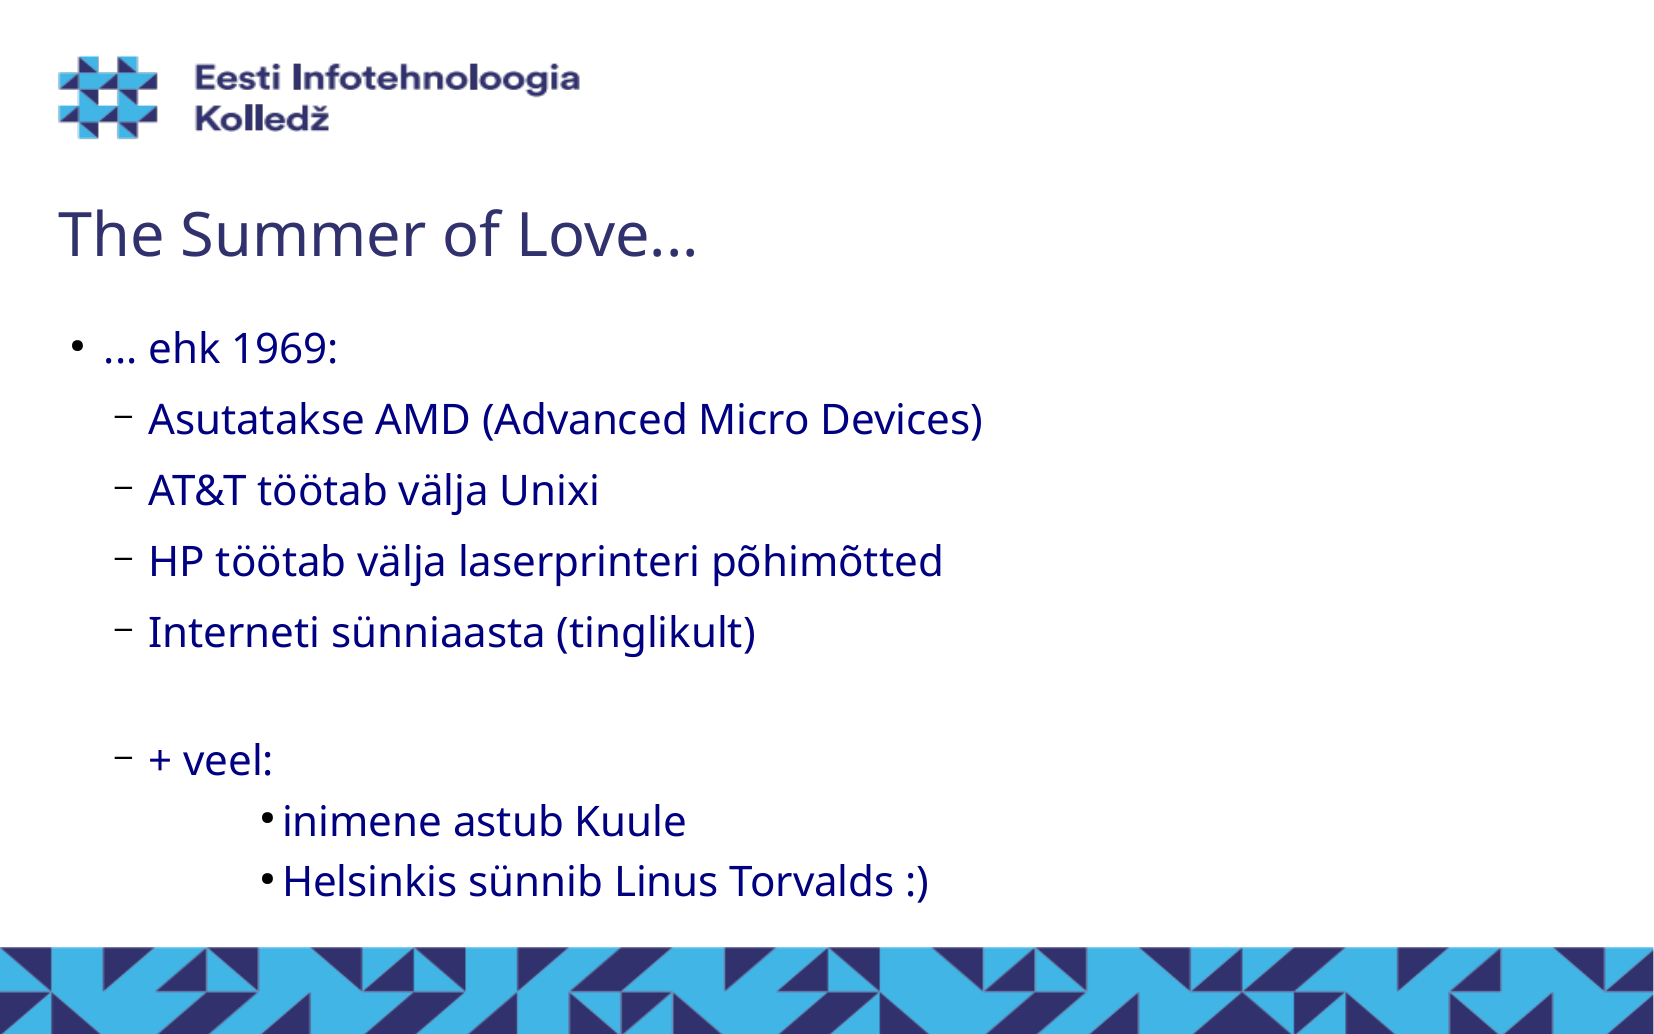

# The Summer of Love...
... ehk 1969:
Asutatakse AMD (Advanced Micro Devices)
AT&T töötab välja Unixi
HP töötab välja laserprinteri põhimõtted
Interneti sünniaasta (tinglikult)
+ veel:
inimene astub Kuule
Helsinkis sünnib Linus Torvalds :)